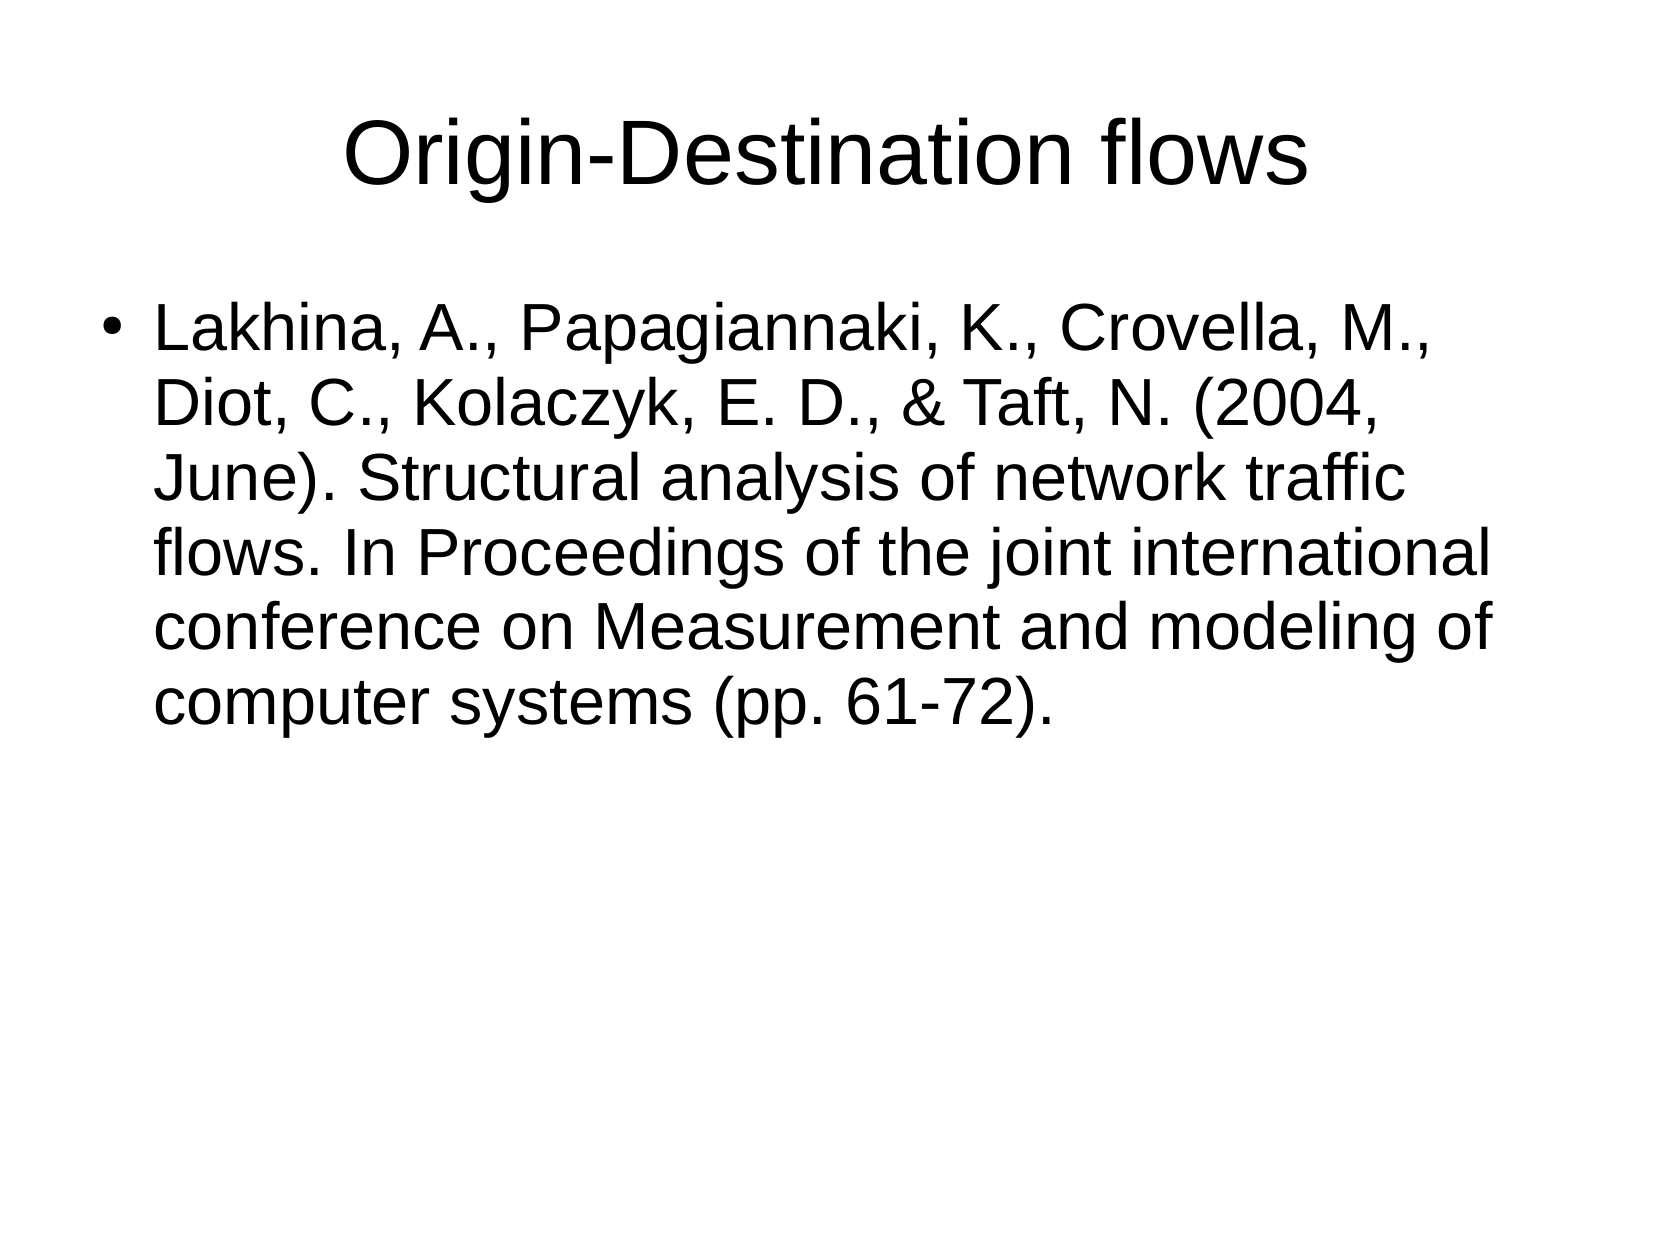

# Origin-Destination flows
Lakhina, A., Papagiannaki, K., Crovella, M., Diot, C., Kolaczyk, E. D., & Taft, N. (2004, June). Structural analysis of network traffic flows. In Proceedings of the joint international conference on Measurement and modeling of computer systems (pp. 61-72).